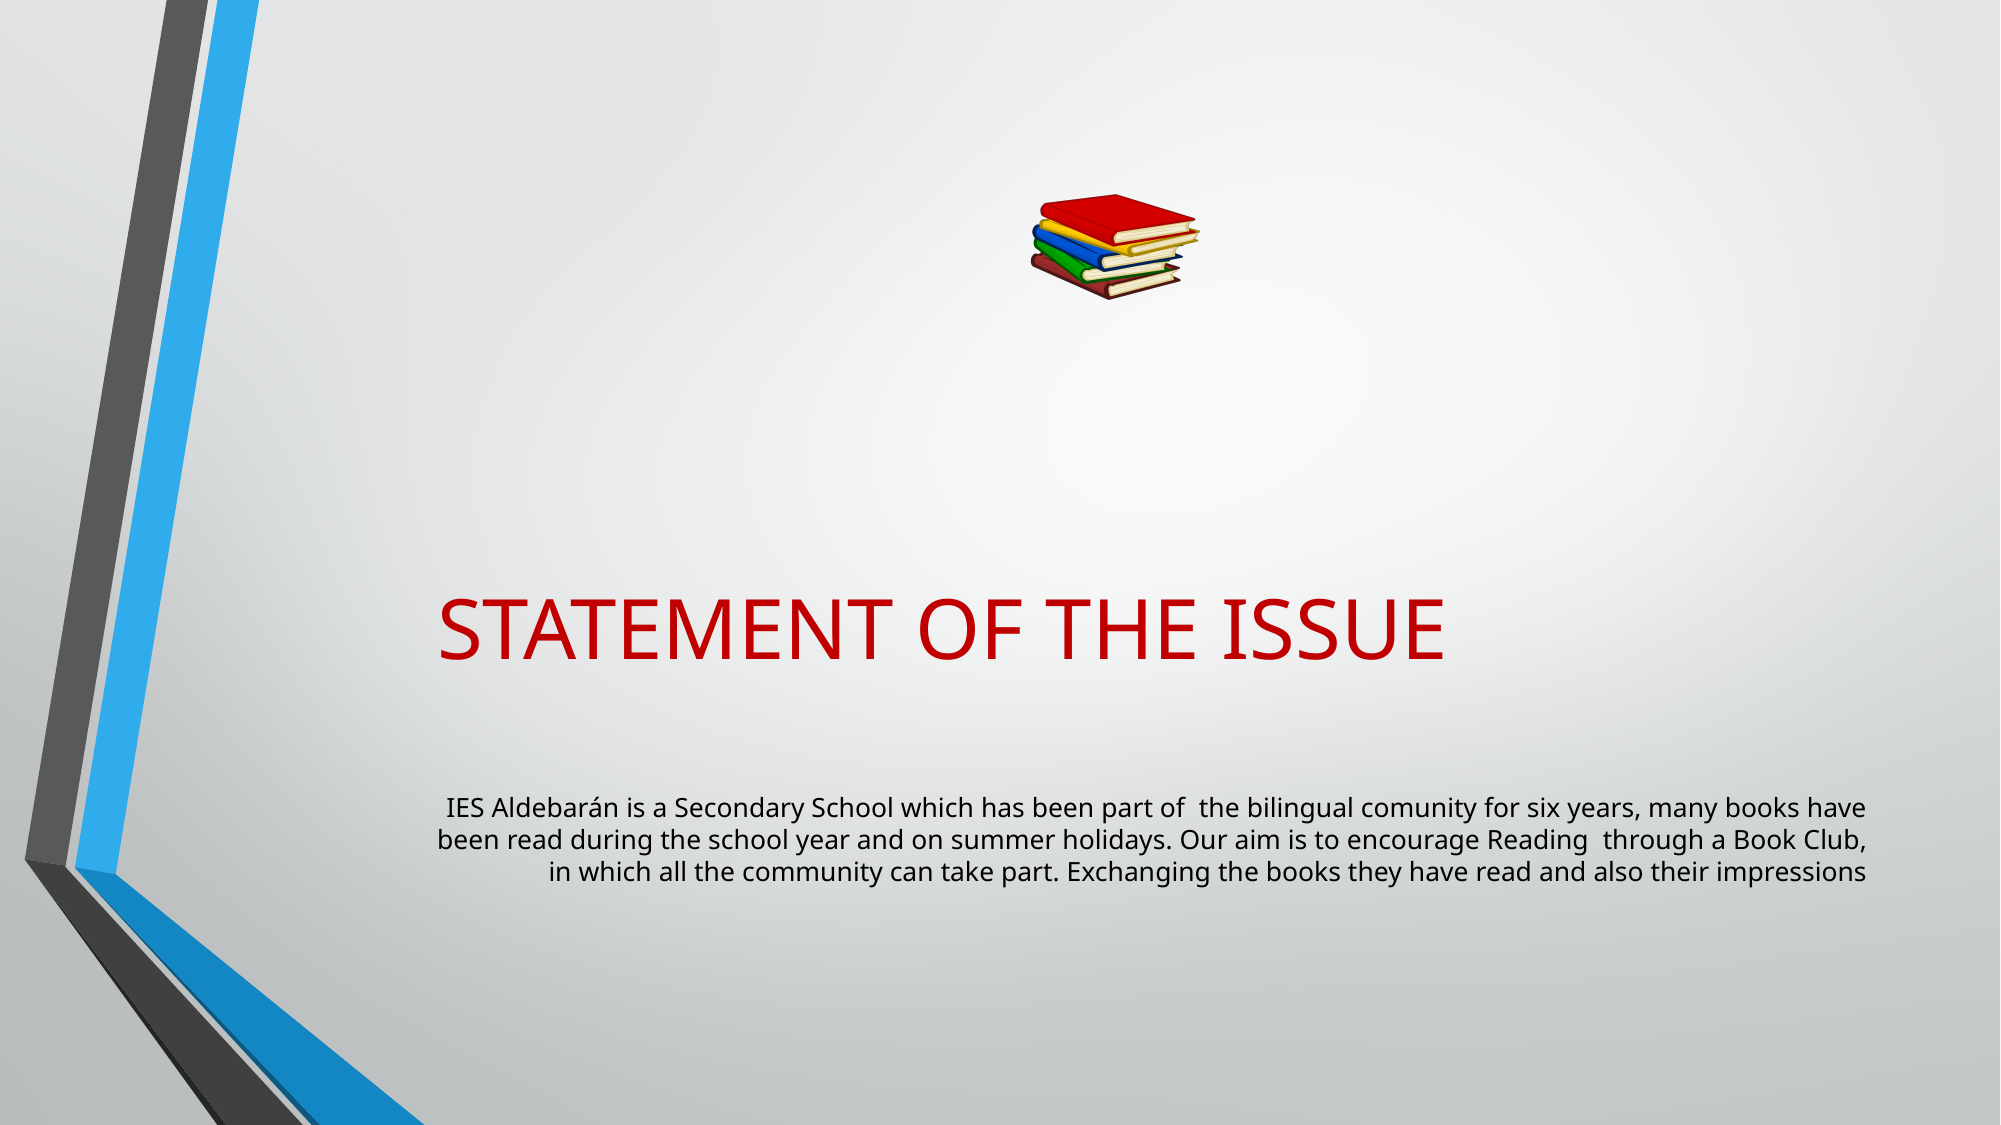

# STATEMENT OF THE ISSUE
IES Aldebarán is a Secondary School which has been part of the bilingual comunity for six years, many books have been read during the school year and on summer holidays. Our aim is to encourage Reading through a Book Club, in which all the community can take part. Exchanging the books they have read and also their impressions